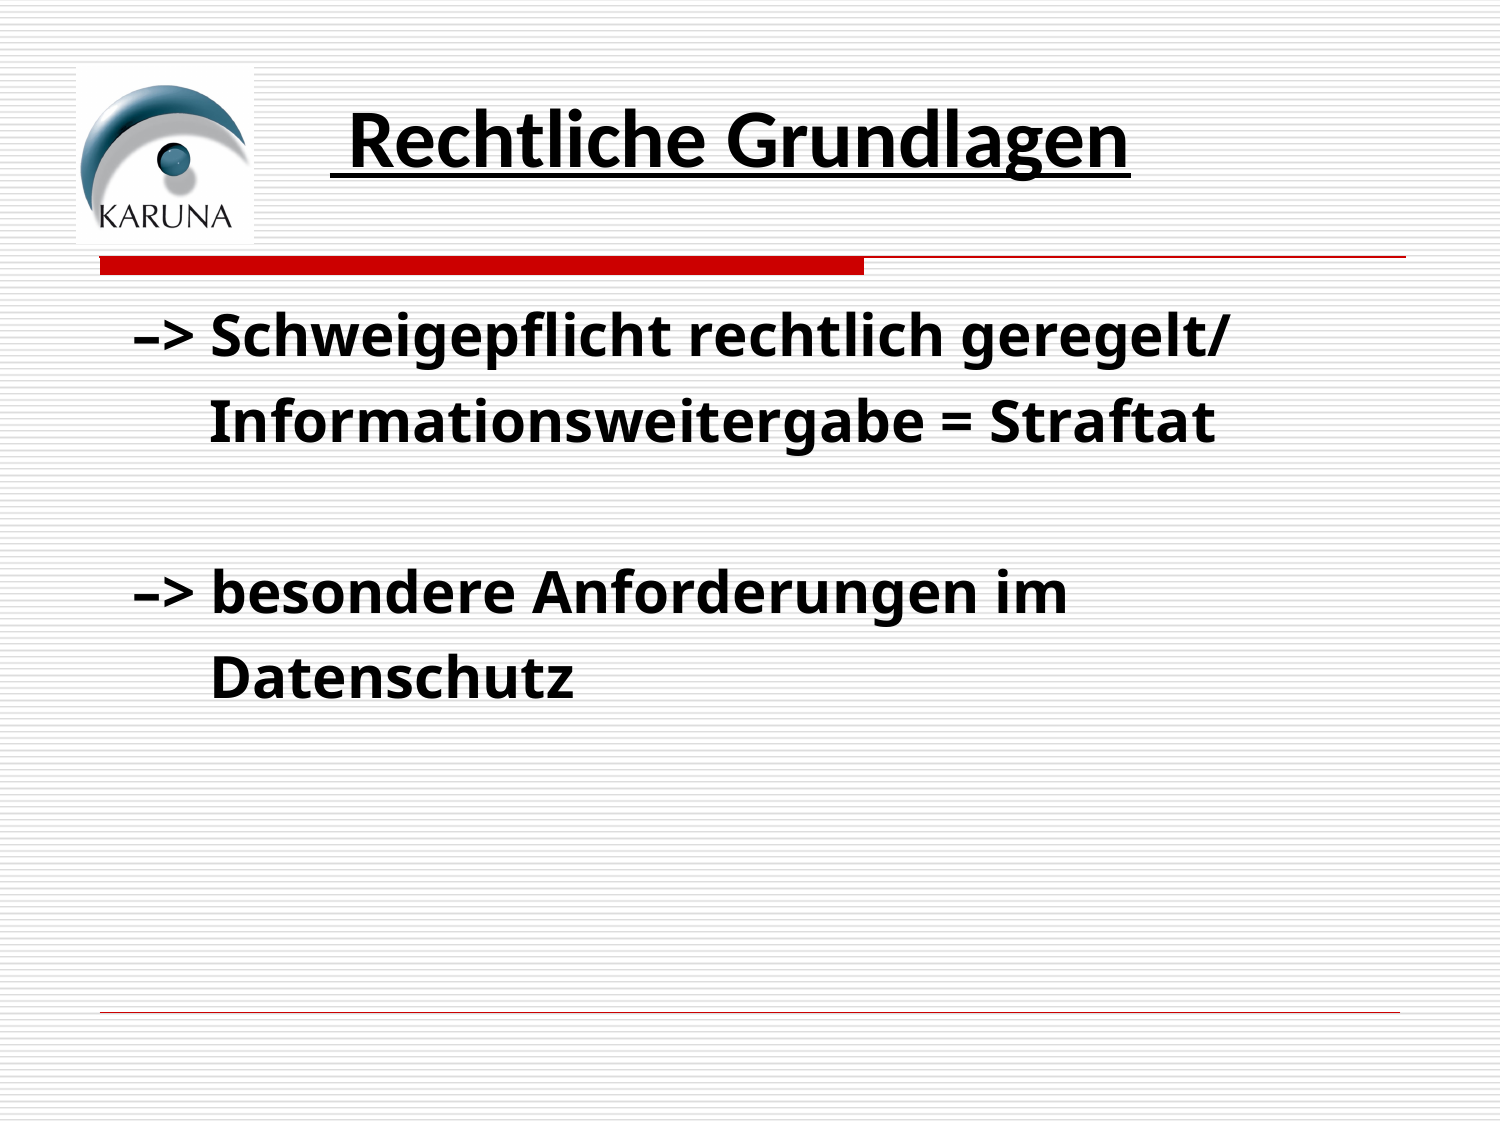

# Rechtliche Grundlagen
–> Schweigepflicht rechtlich geregelt/
 Informationsweitergabe = Straftat
–> besondere Anforderungen im
 Datenschutz